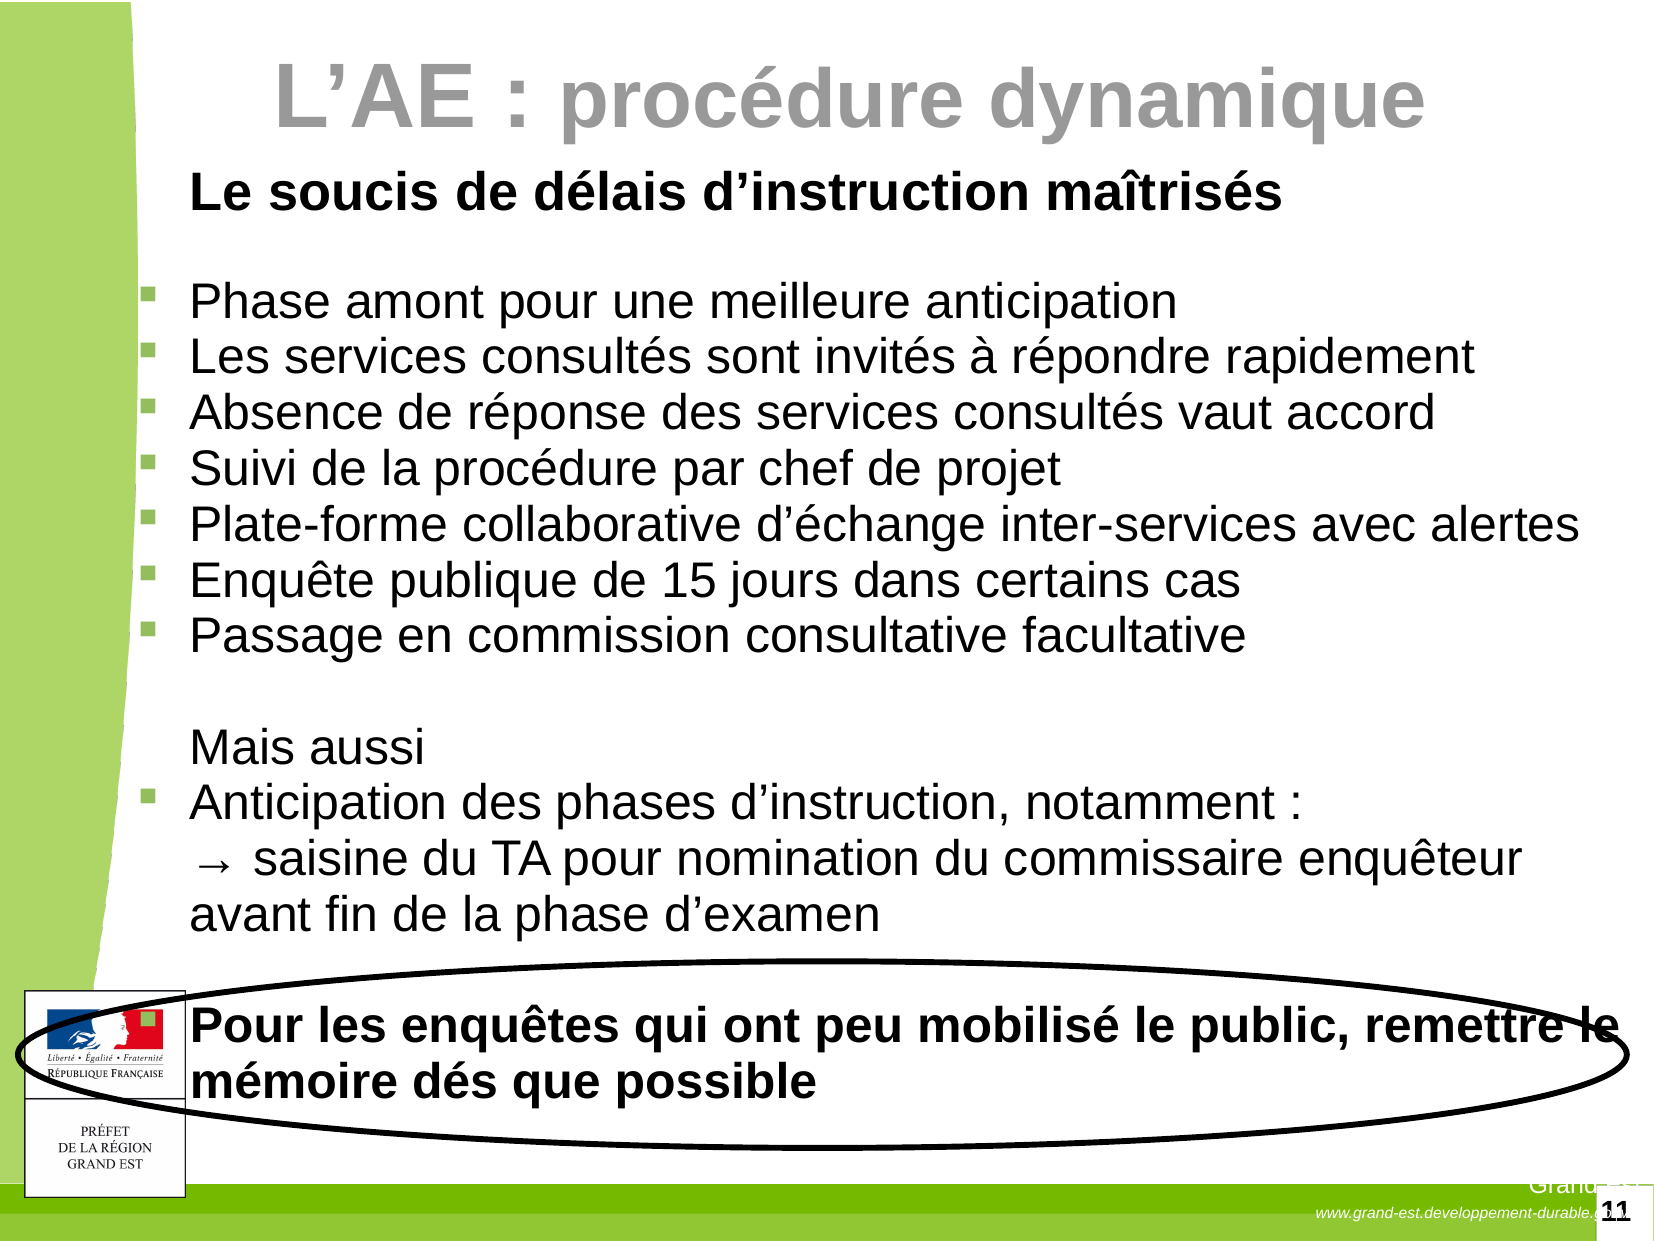

# L’AE : procédure dynamique
Le soucis de délais d’instruction maîtrisés
Phase amont pour une meilleure anticipation
Les services consultés sont invités à répondre rapidement
Absence de réponse des services consultés vaut accord
Suivi de la procédure par chef de projet
Plate-forme collaborative d’échange inter-services avec alertes
Enquête publique de 15 jours dans certains cas
Passage en commission consultative facultative
Mais aussi
Anticipation des phases d’instruction, notamment :
→ saisine du TA pour nomination du commissaire enquêteur avant fin de la phase d’examen
Pour les enquêtes qui ont peu mobilisé le public, remettre le mémoire dés que possible
11